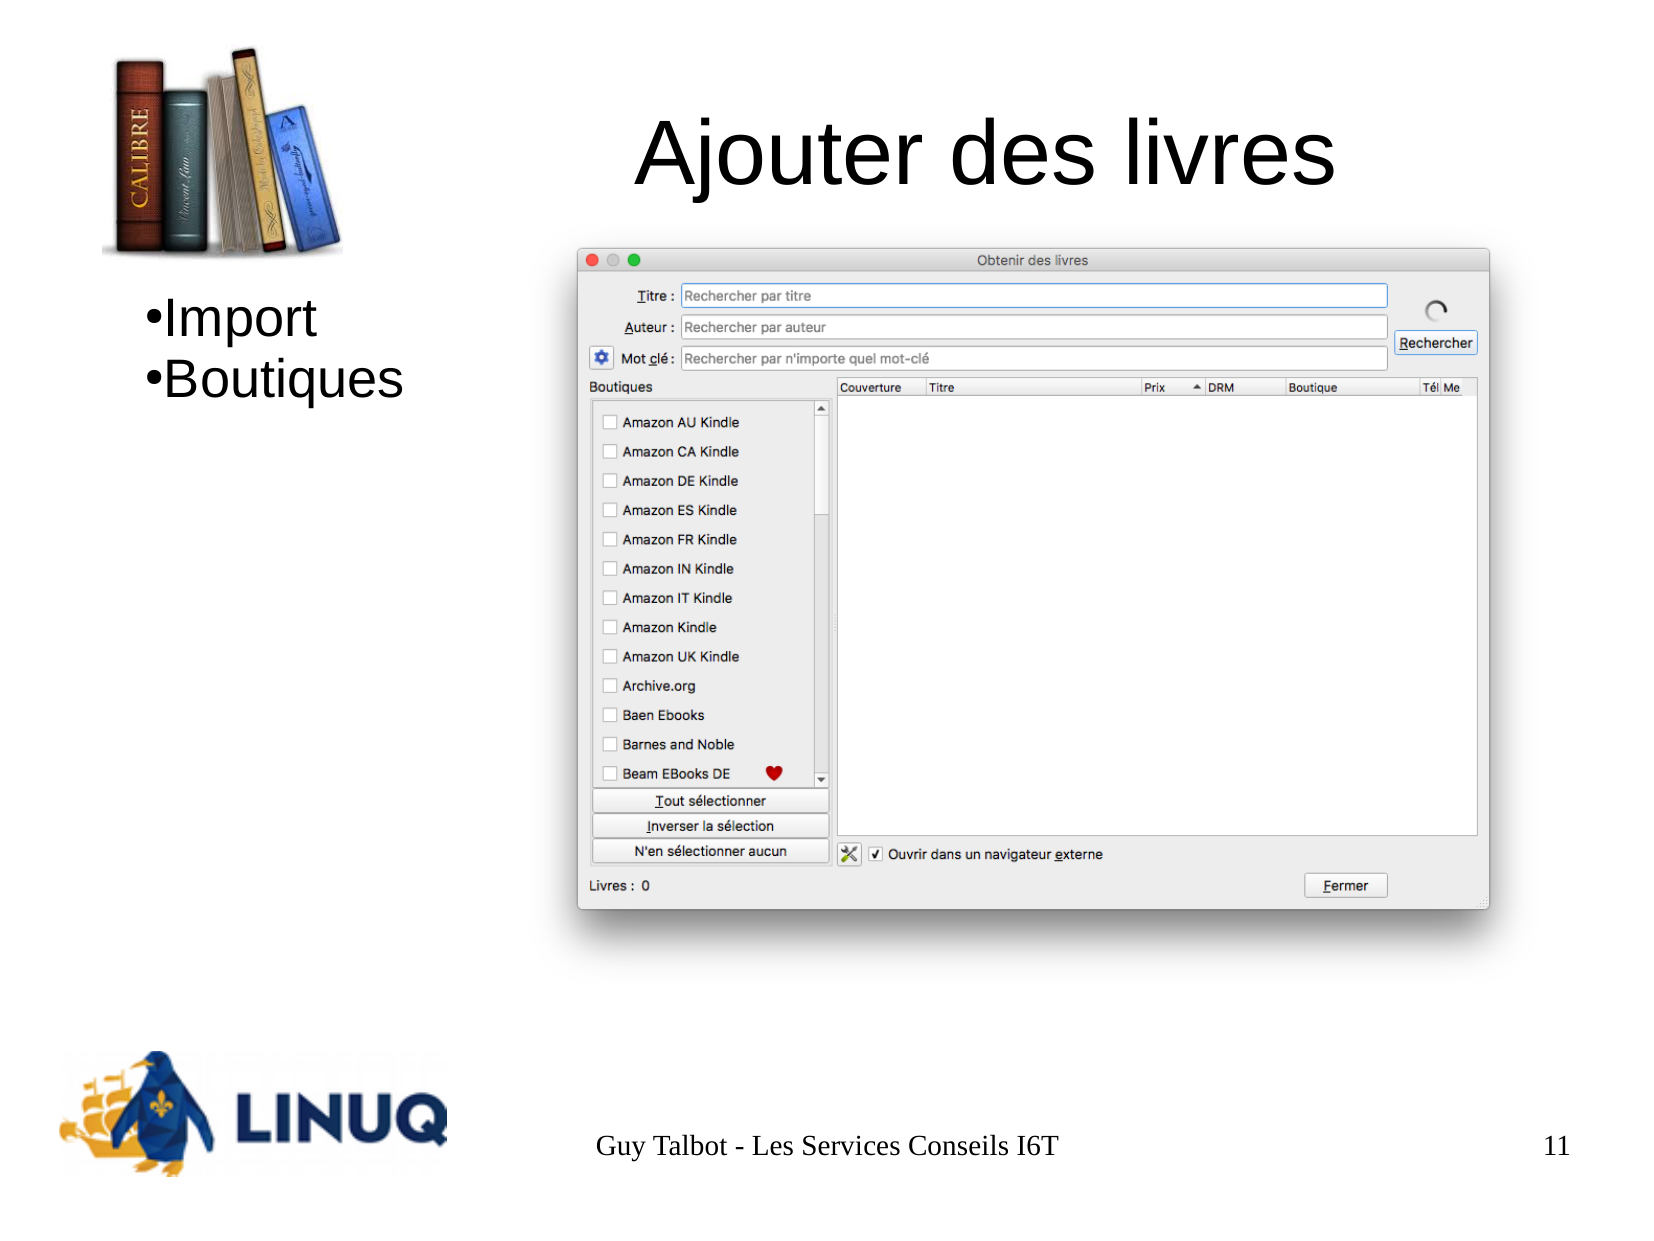

# Ajouter des livres
Import
Boutiques
Guy Talbot - Les Services Conseils I6T
11